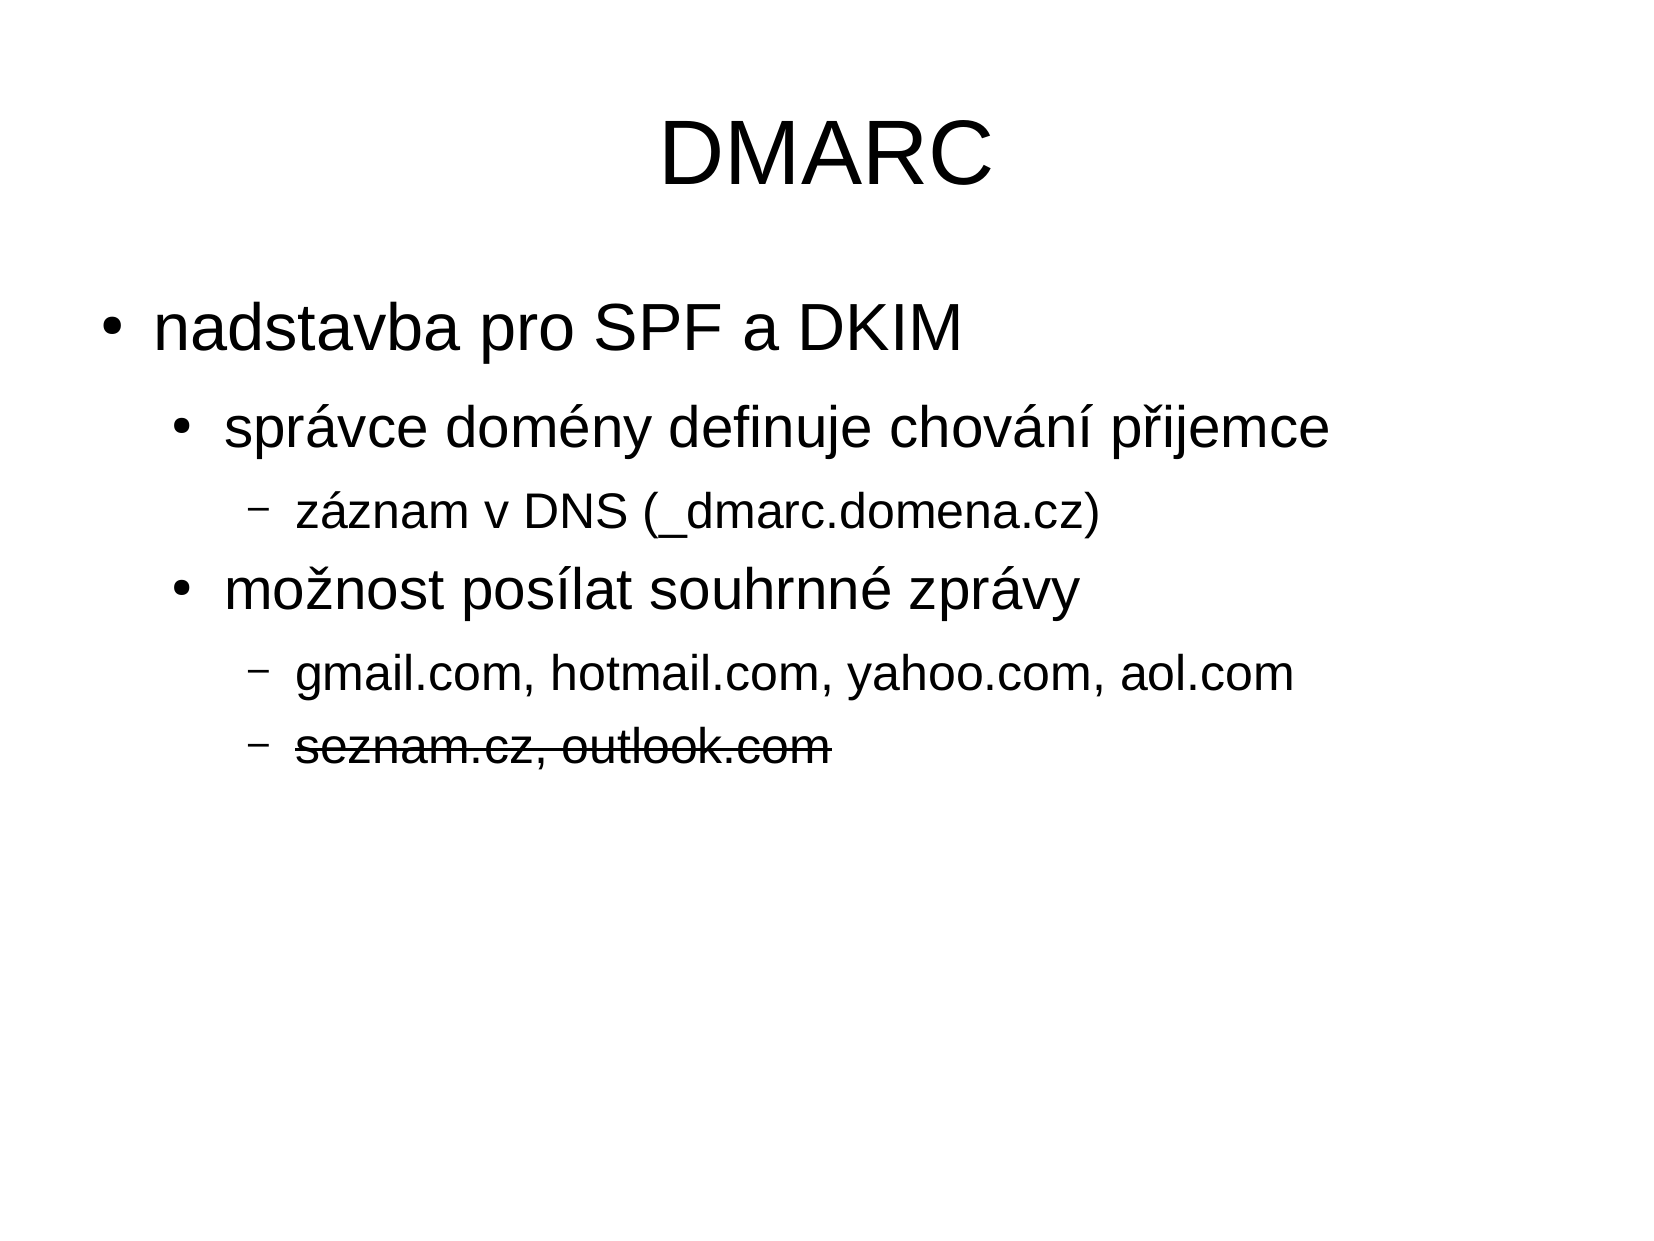

# DMARC
nadstavba pro SPF a DKIM
správce domény definuje chování přijemce
záznam v DNS (_dmarc.domena.cz)
možnost posílat souhrnné zprávy
gmail.com, hotmail.com, yahoo.com, aol.com
seznam.cz, outlook.com